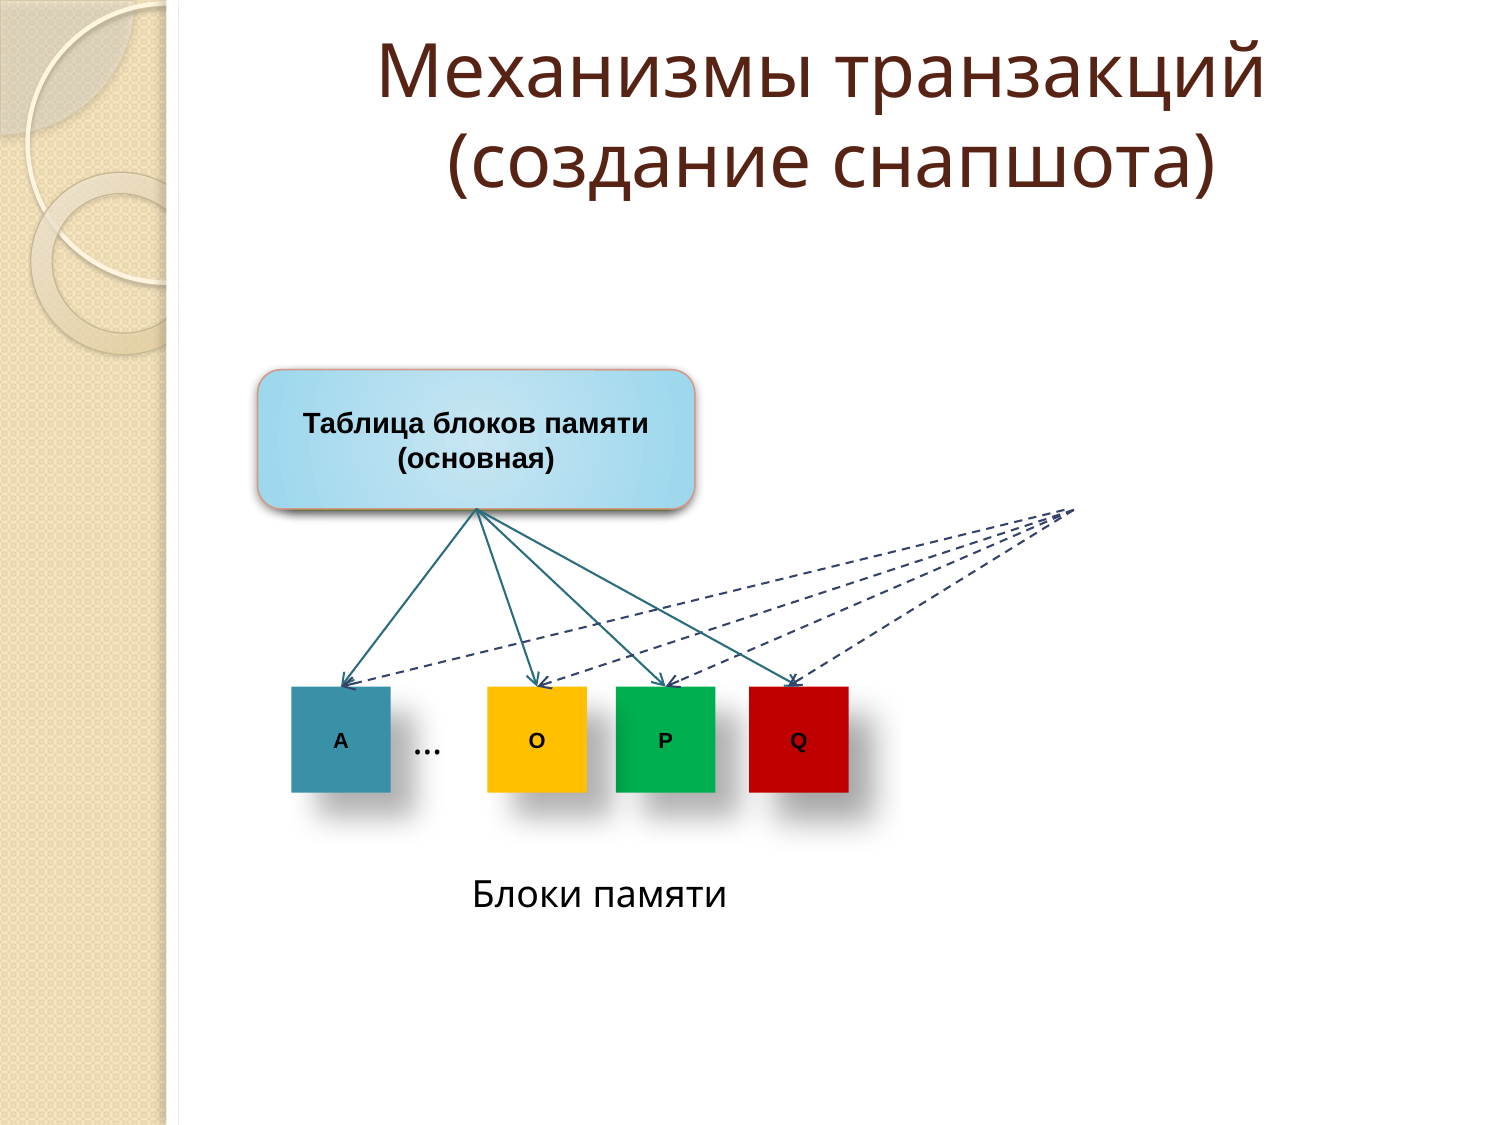

# Механизмы транзакций (создание снапшота)
Таблица блоков памяти (основная)
Таблица блоков памяти снапшота
A
O
P
Q
…
Блоки памяти